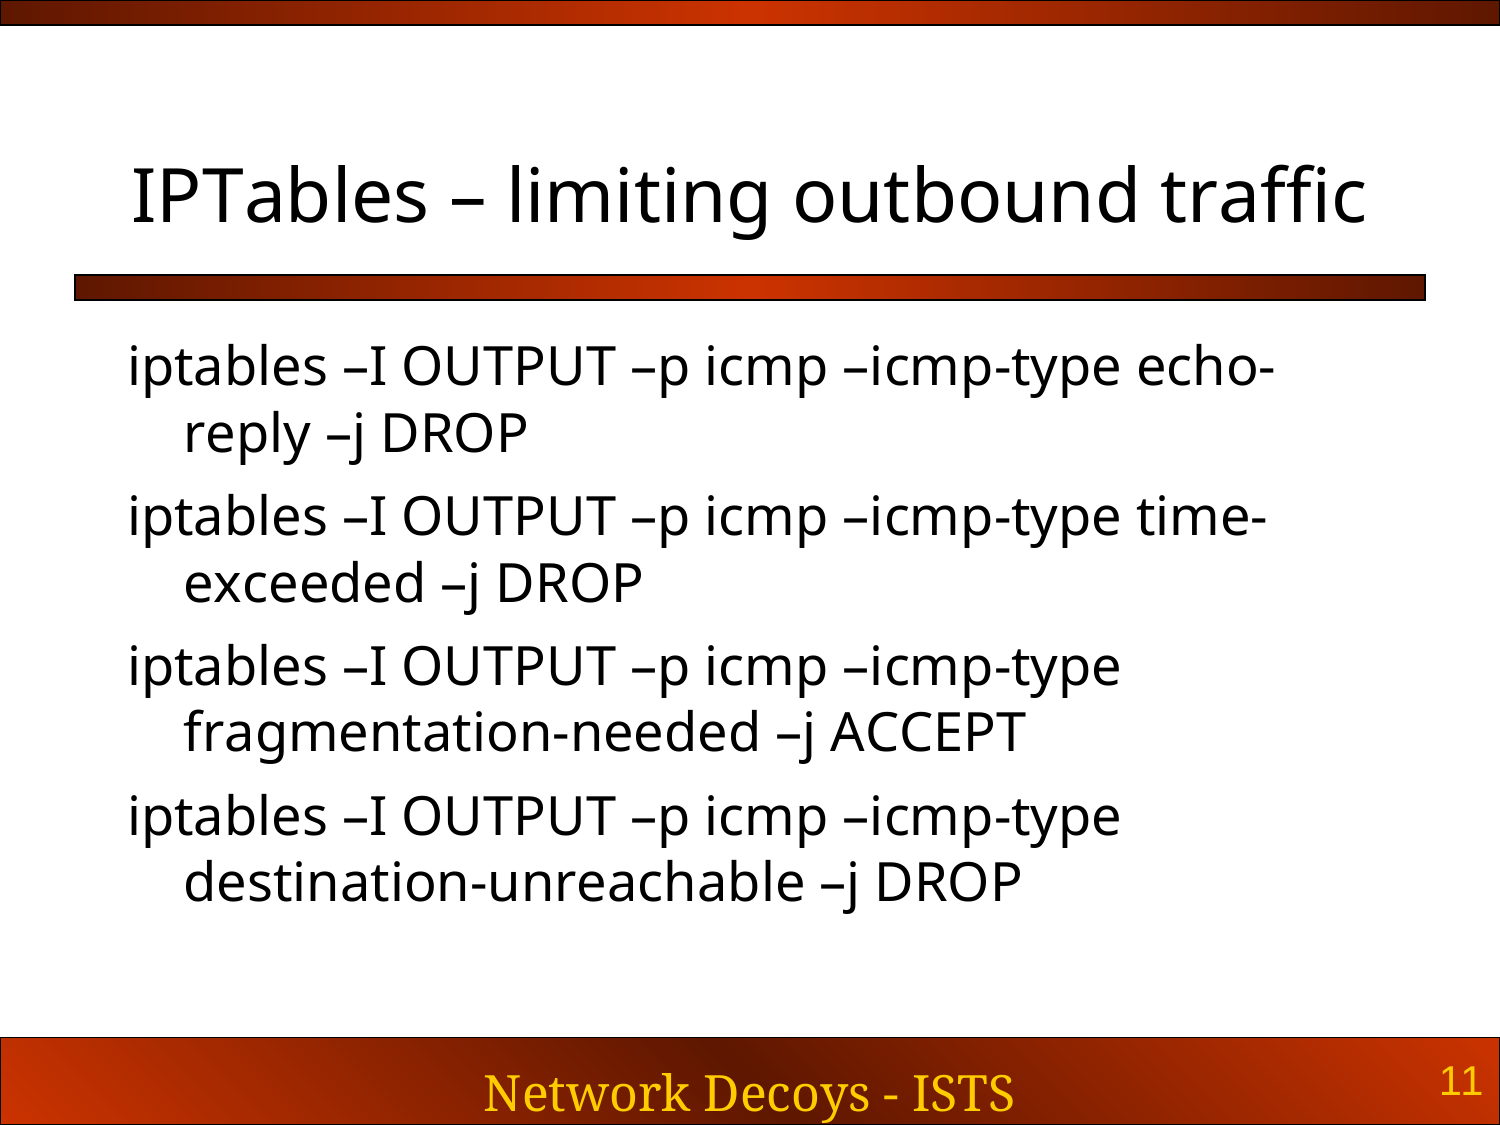

# IPTables – limiting outbound traffic
iptables –I OUTPUT –p icmp –icmp-type echo-reply –j DROP
iptables –I OUTPUT –p icmp –icmp-type time-exceeded –j DROP
iptables –I OUTPUT –p icmp –icmp-type fragmentation-needed –j ACCEPT
iptables –I OUTPUT –p icmp –icmp-type destination-unreachable –j DROP